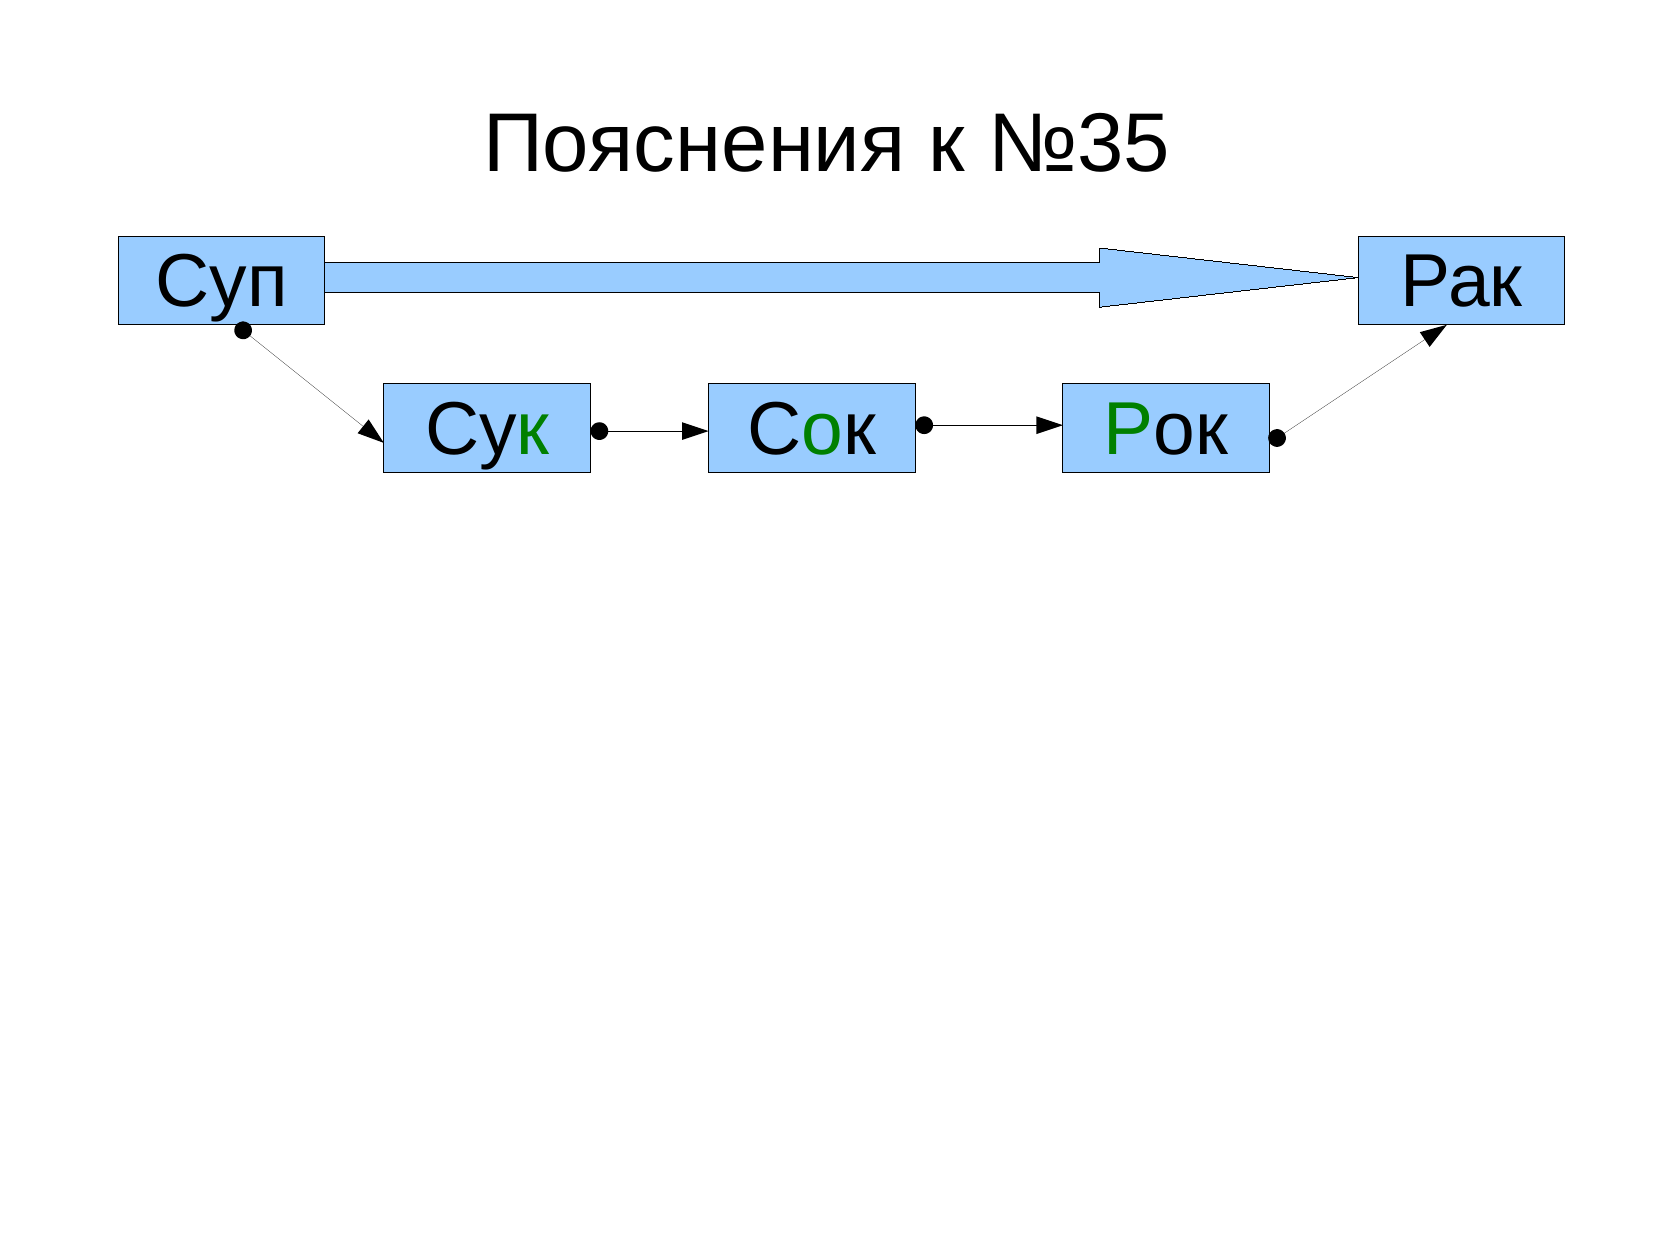

Пояснения к №35
Суп
Рак
Сук
Сок
Рок